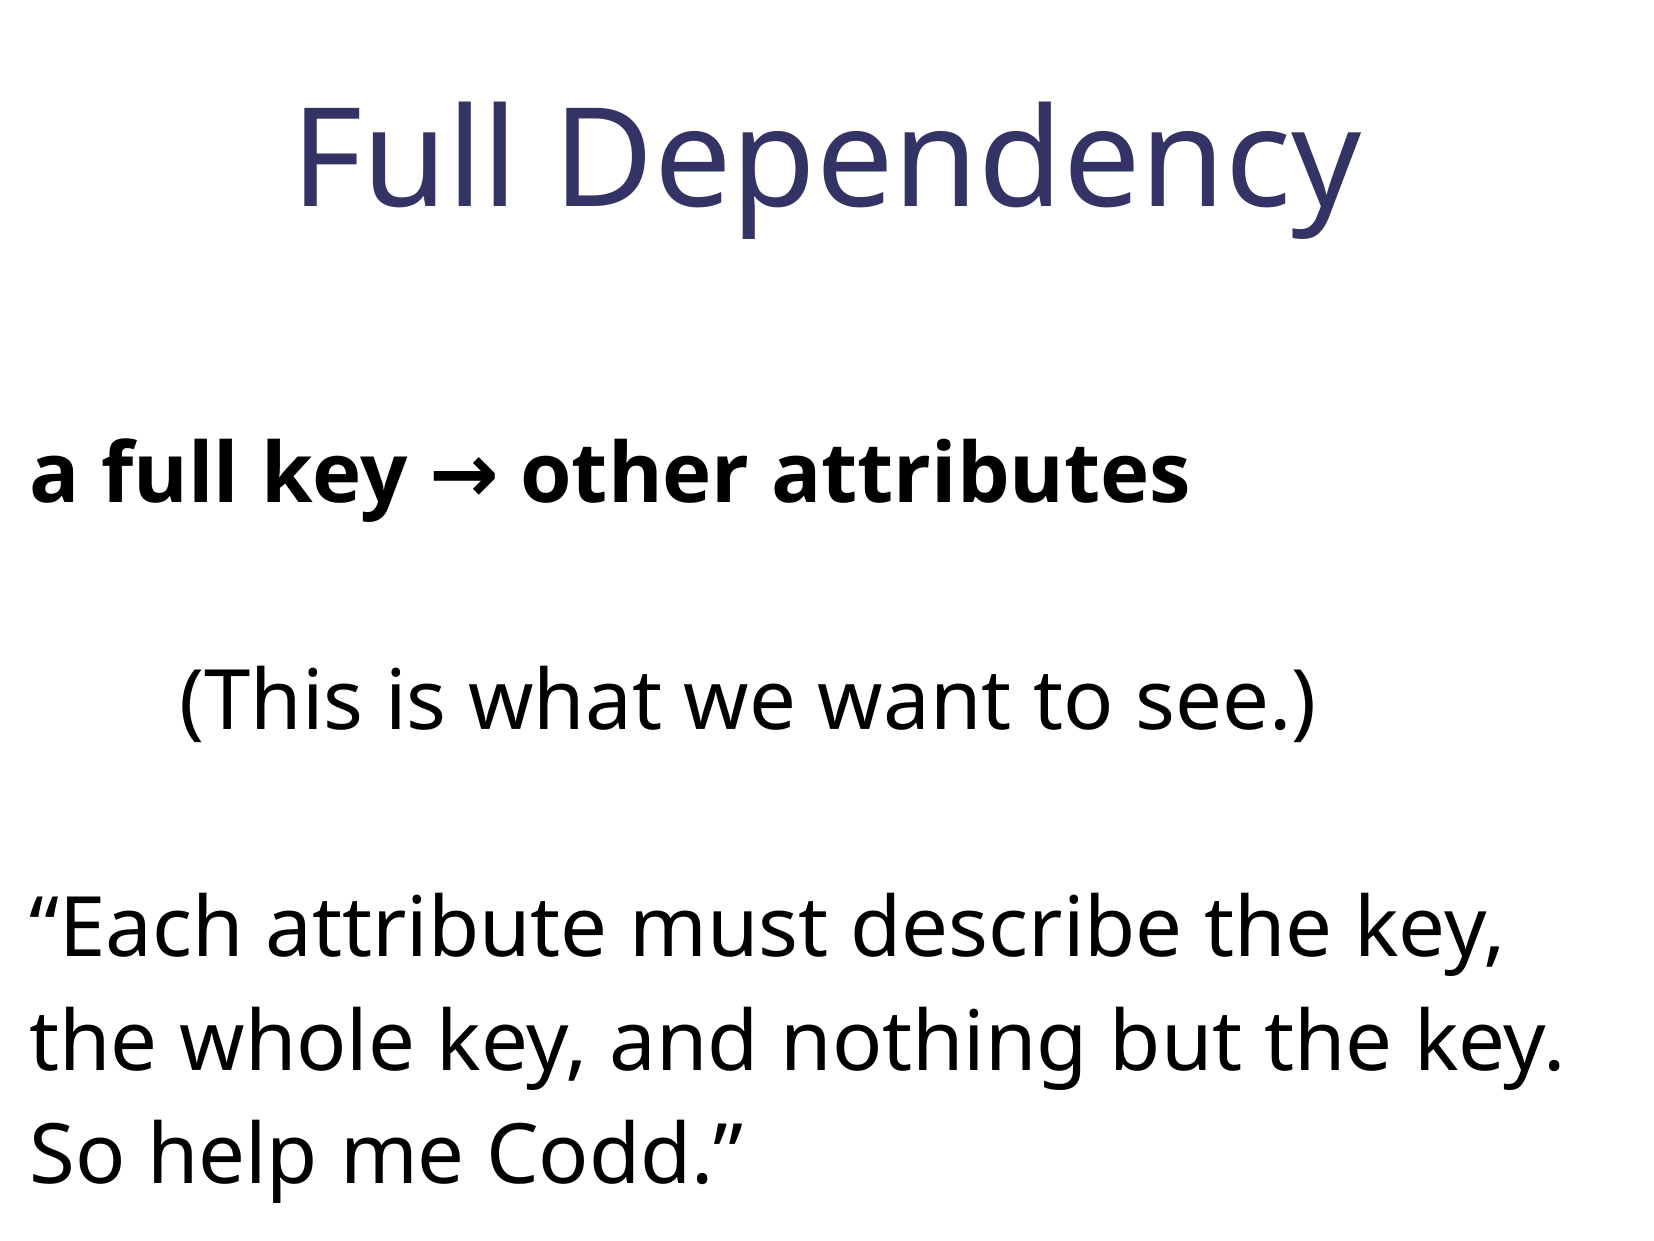

# Full Dependency
a full key → other attributes
		(This is what we want to see.)
“Each attribute must describe the key, the whole key, and nothing but the key. So help me Codd.”